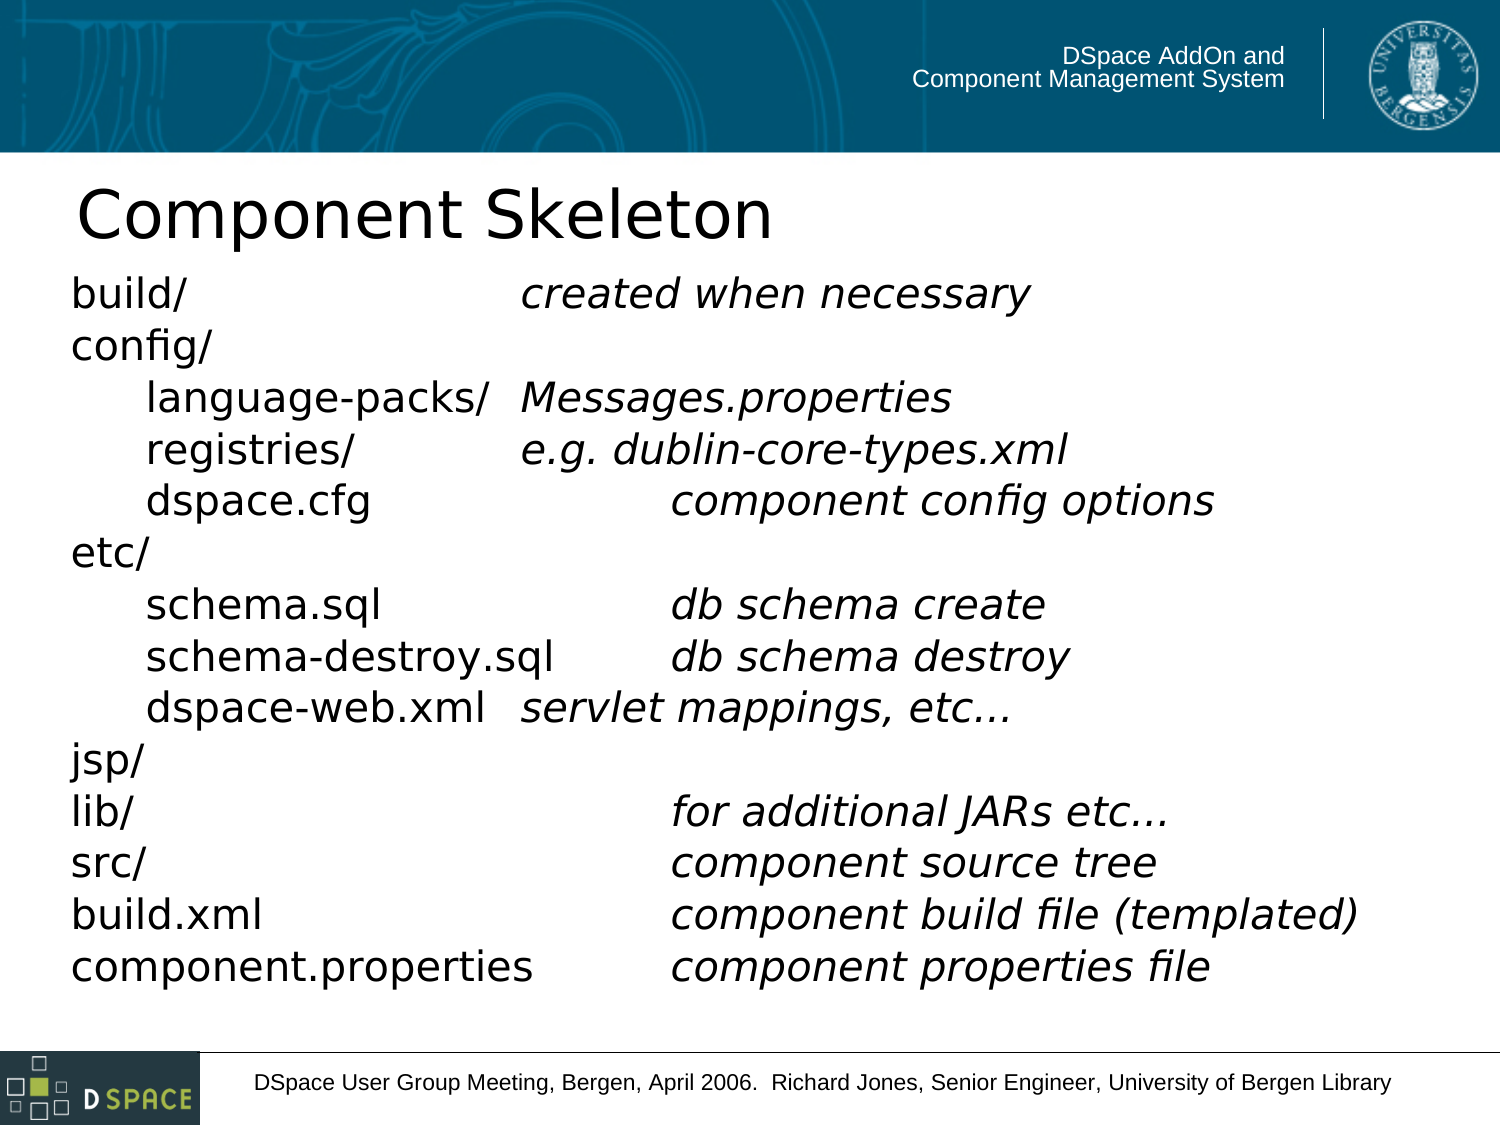

# Component Skeleton
build/			created when necessary
config/
language-packs/	Messages.properties
registries/		e.g. dublin-core-types.xml
dspace.cfg		component config options
etc/
schema.sql		db schema create
schema-destroy.sql	db schema destroy
dspace-web.xml	servlet mappings, etc...
jsp/
lib/				for additional JARs etc...
src/				component source tree
build.xml			component build file (templated)
component.properties	component properties file